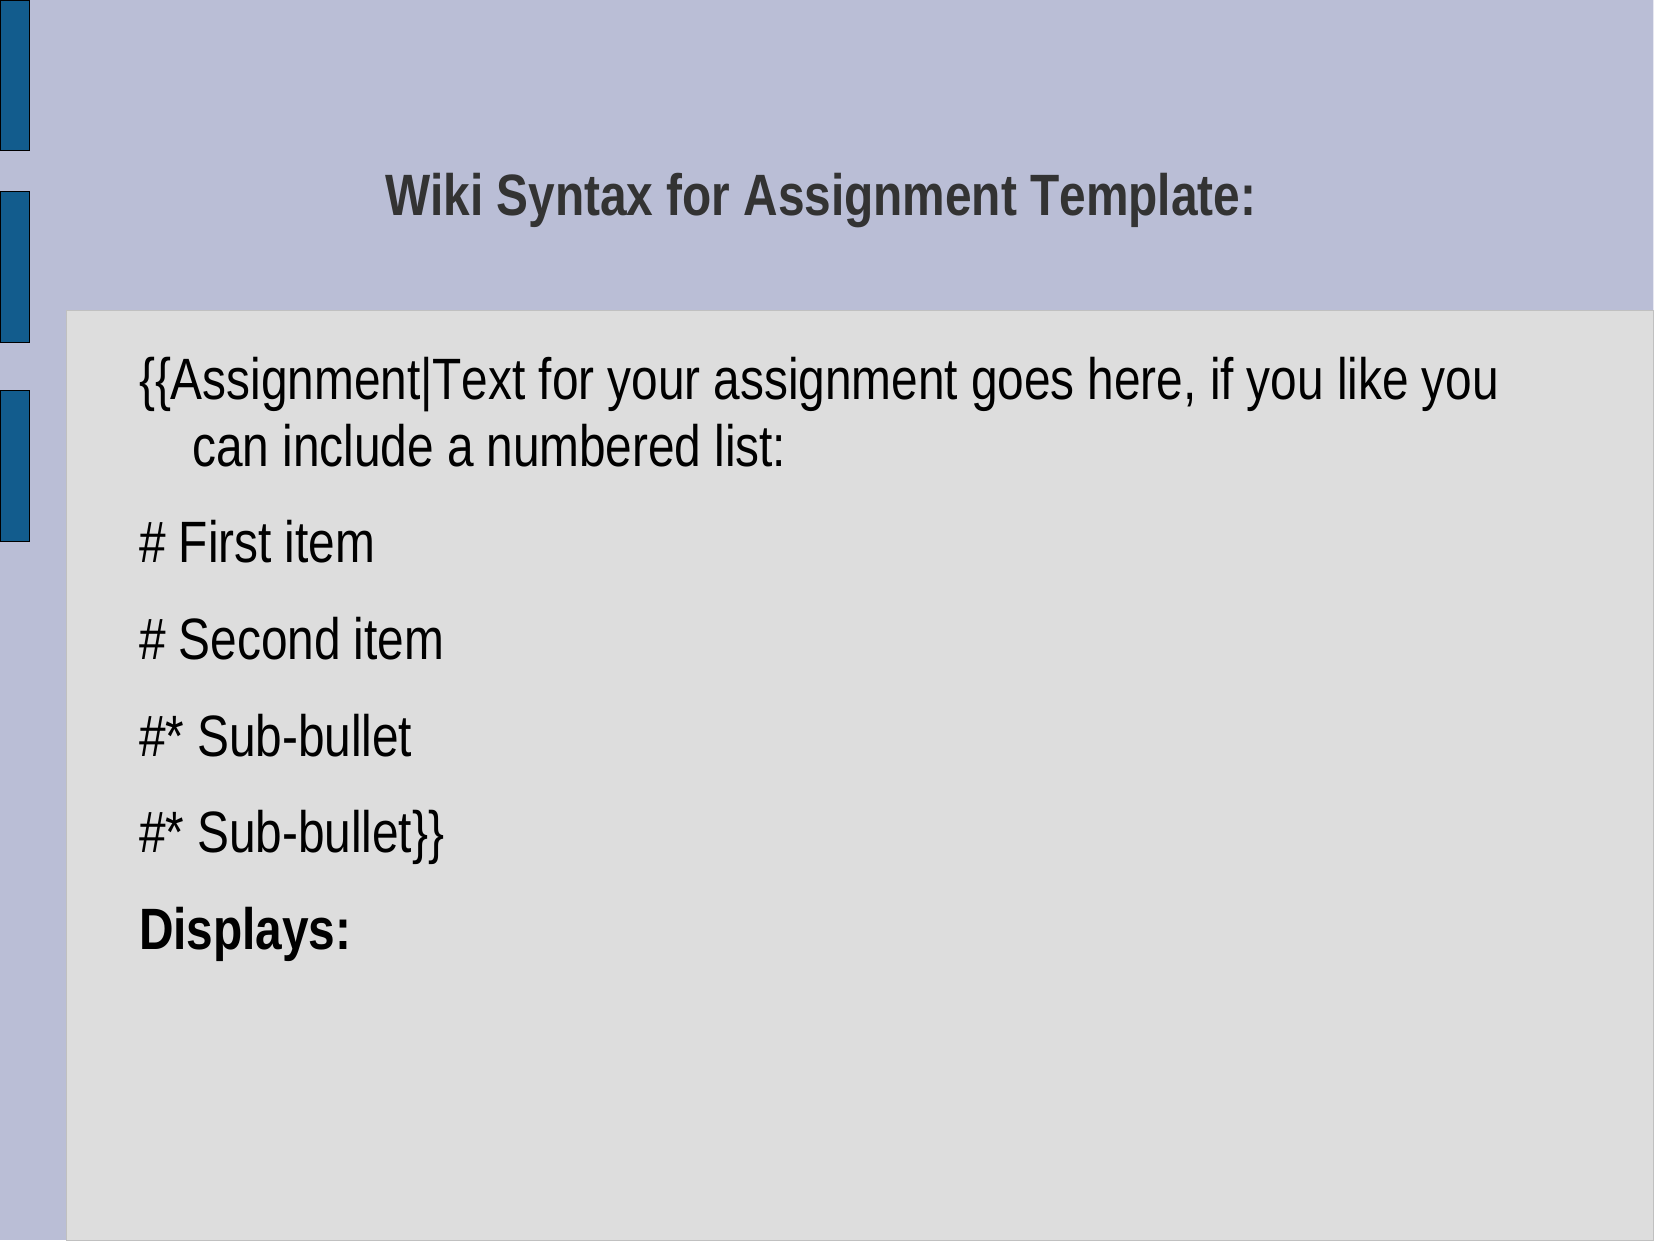

Wiki Syntax for Assignment Template:
# {{Assignment|Text for your assignment goes here, if you like you can include a numbered list:
# First item
# Second item
#* Sub-bullet
#* Sub-bullet}}
Displays: